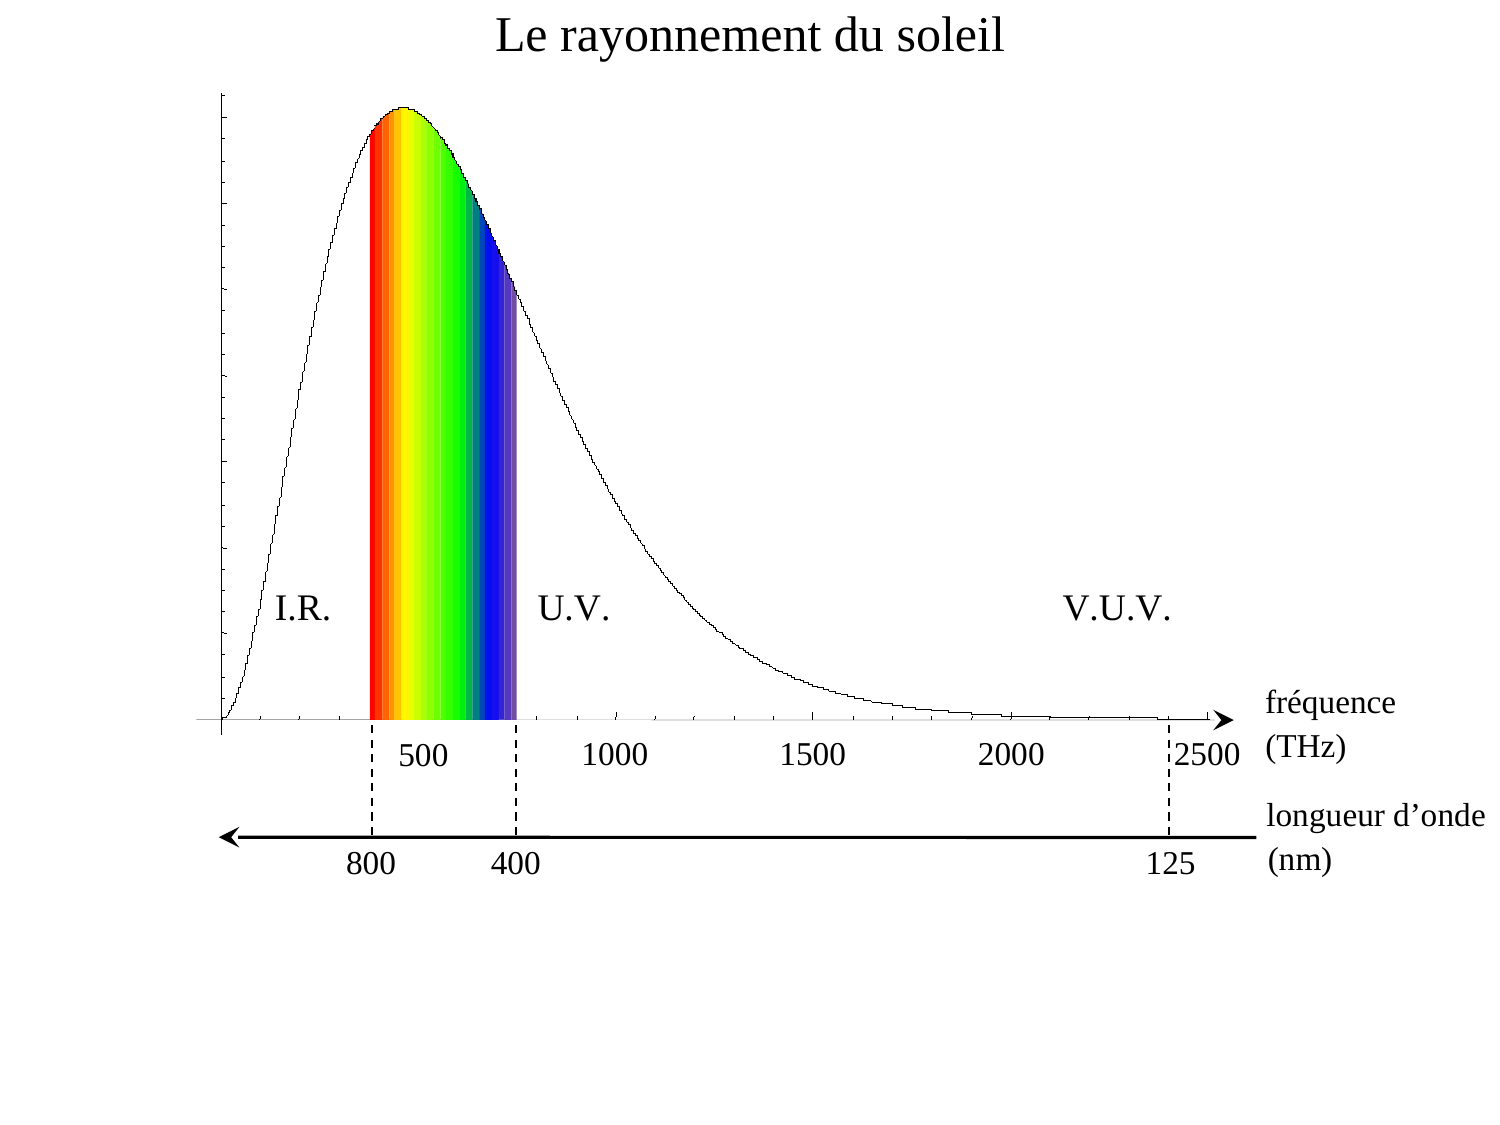

Le rayonnement du soleil
I.R.
U.V.
V.U.V.
fréquence
(THz)
1000
1500
2000
2500
500
longueur d’onde
(nm)
800
400
125